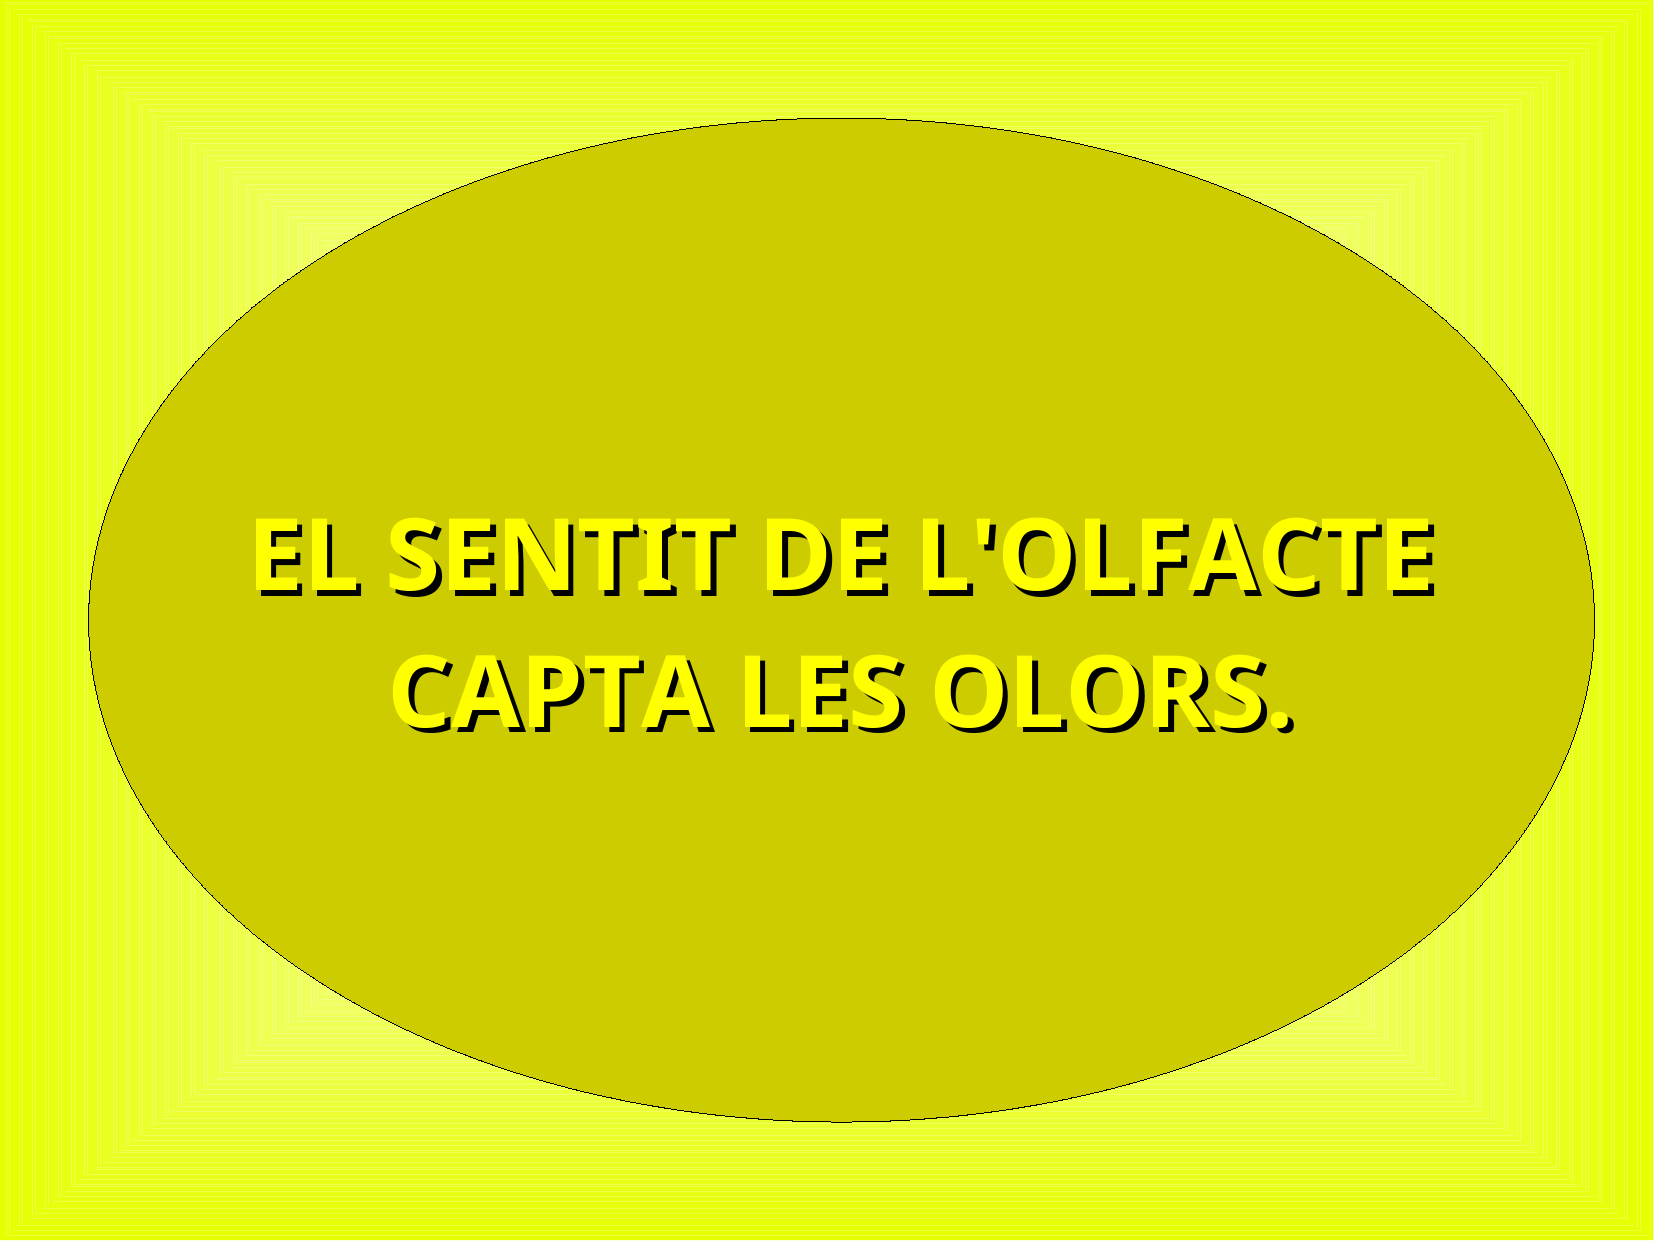

EL SENTIT DE L'OLFACTE
CAPTA LES OLORS.